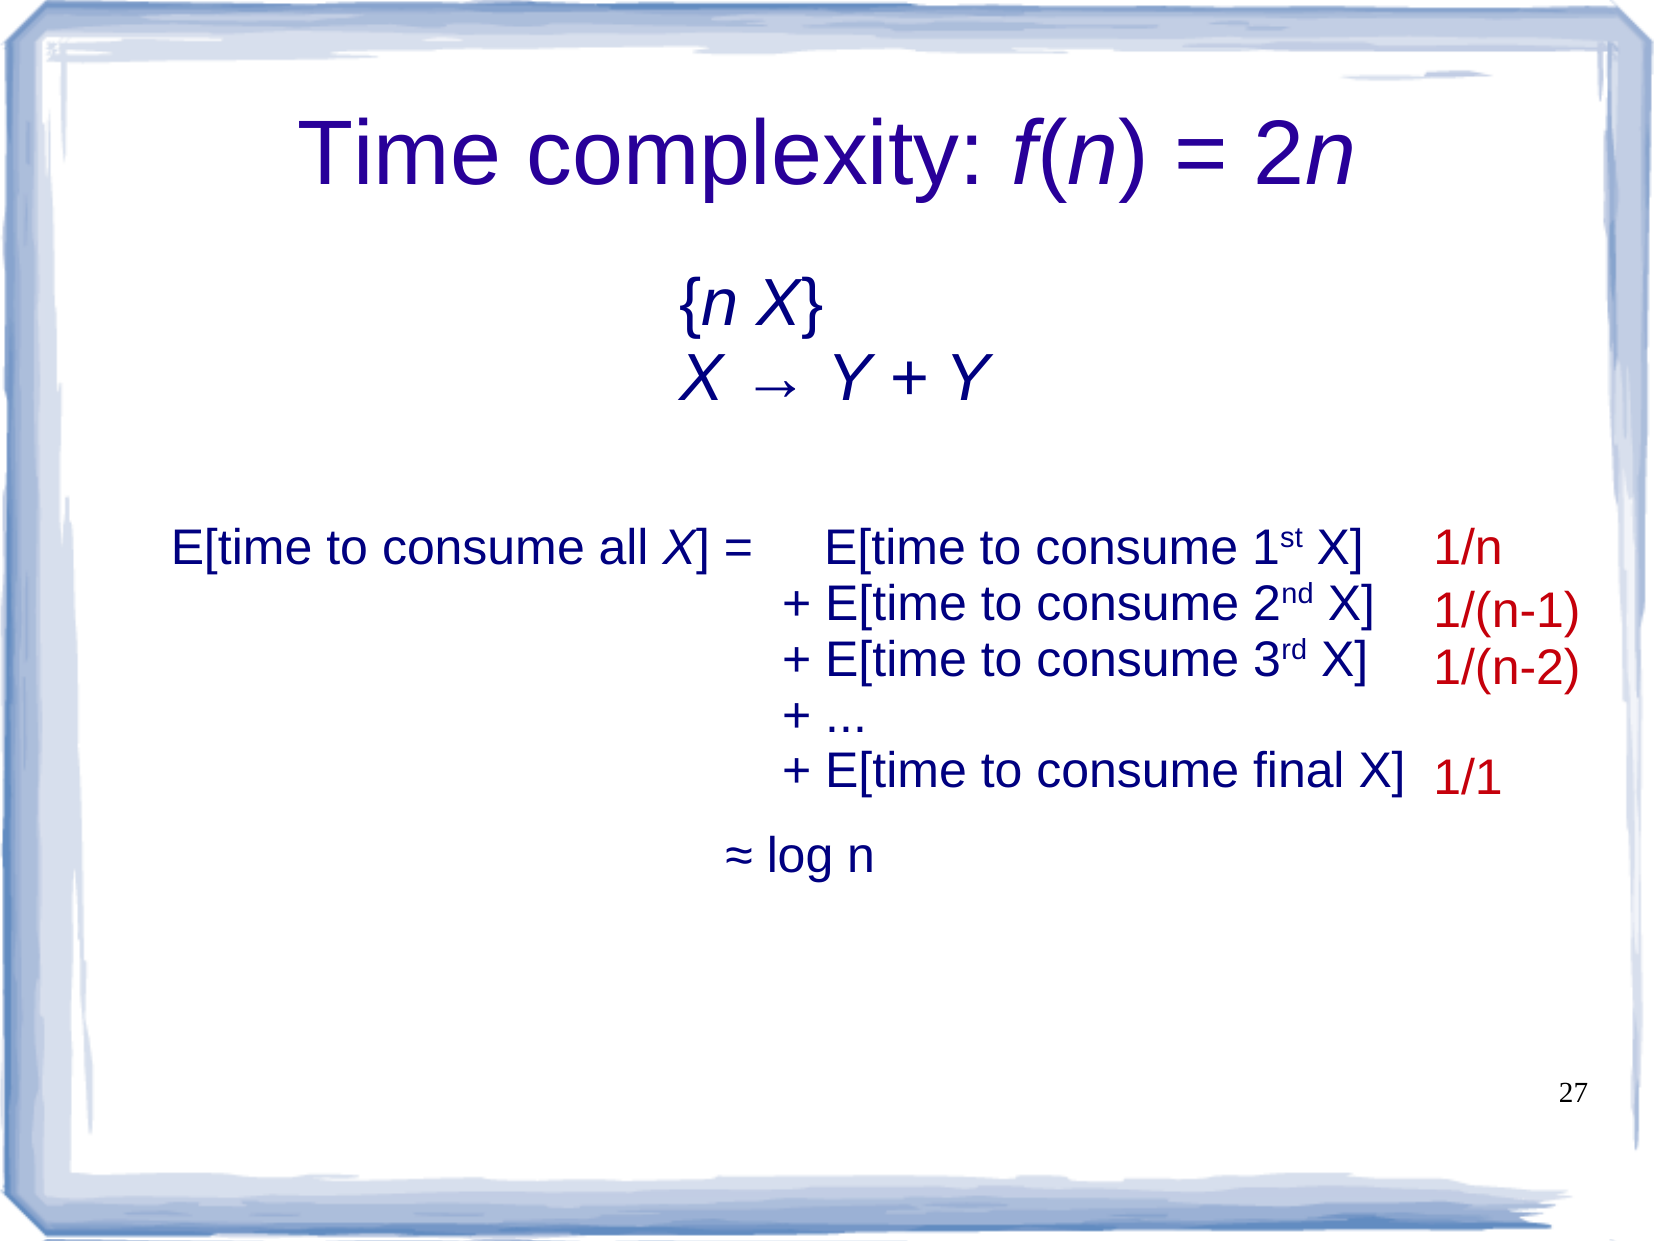

# Time complexity: f(n) = 2n
{n X}
X → Y + Y
E[time to consume all X] =
 E[time to consume 1st X]
+ E[time to consume 2nd X]
+ E[time to consume 3rd X]
+ ...
+ E[time to consume final X]
1/n
1/(n-1)
1/(n-2)
1/1
≈ log n
27